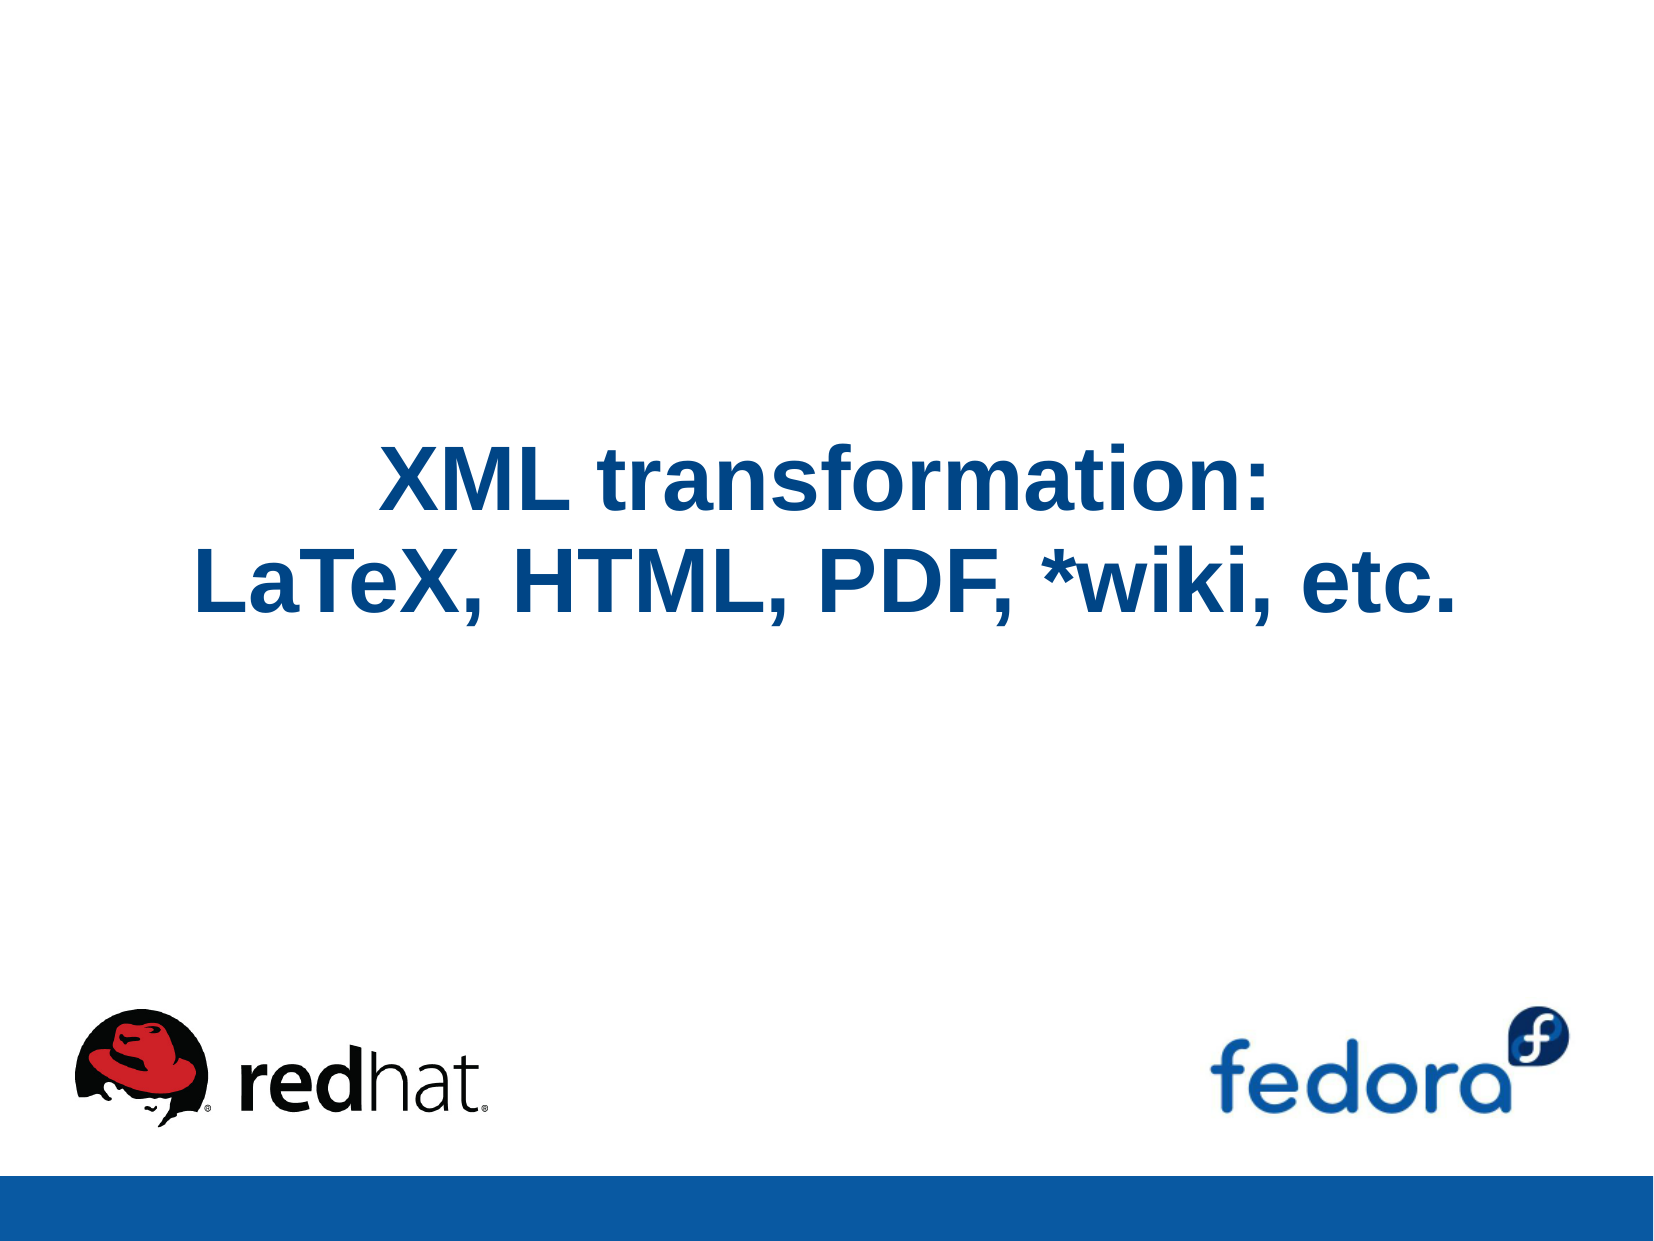

# XML transformation: LaTeX, HTML, PDF, *wiki, etc.